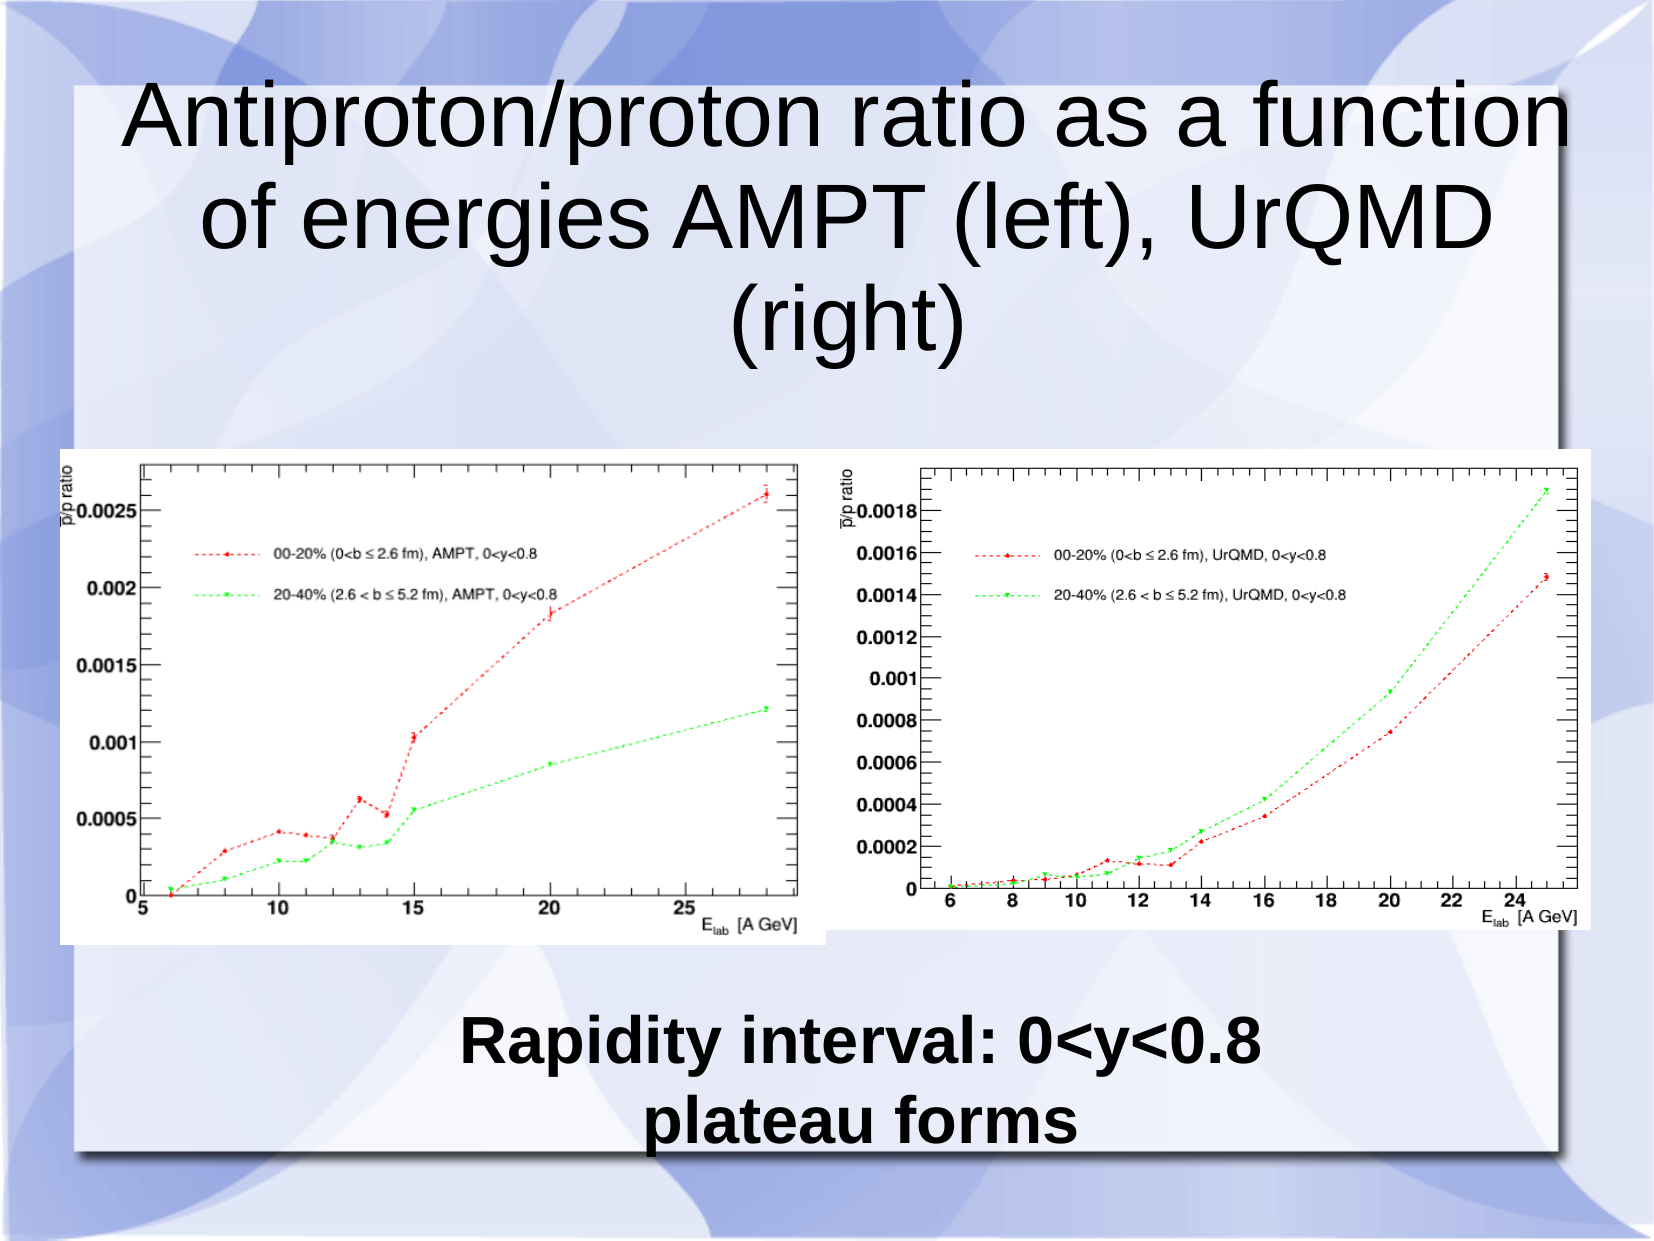

Antiproton/proton ratio as a function of energies AMPT (left), UrQMD (right)
# Rapidity interval: 0<y<0.8 plateau forms